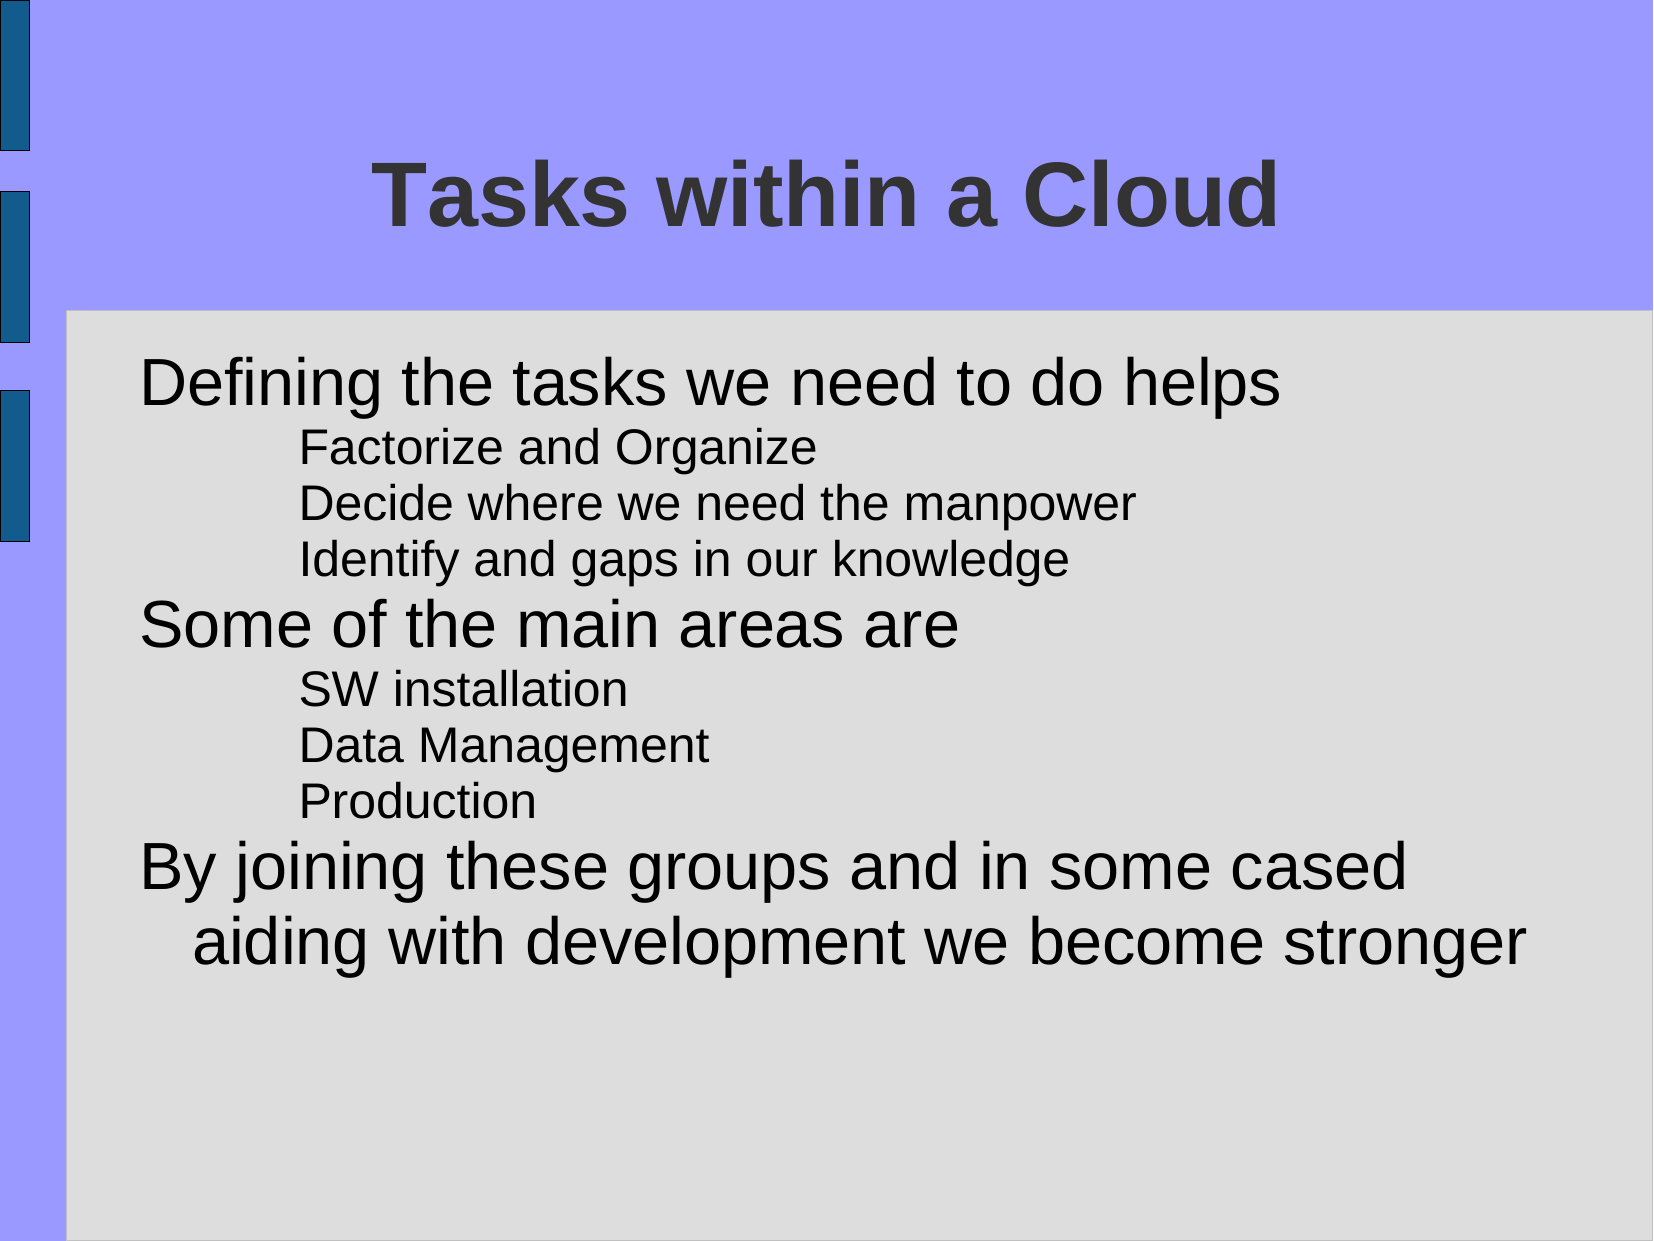

# Tasks within a Cloud
Defining the tasks we need to do helps
Factorize and Organize
Decide where we need the manpower
Identify and gaps in our knowledge
Some of the main areas are
SW installation
Data Management
Production
By joining these groups and in some cased aiding with development we become stronger